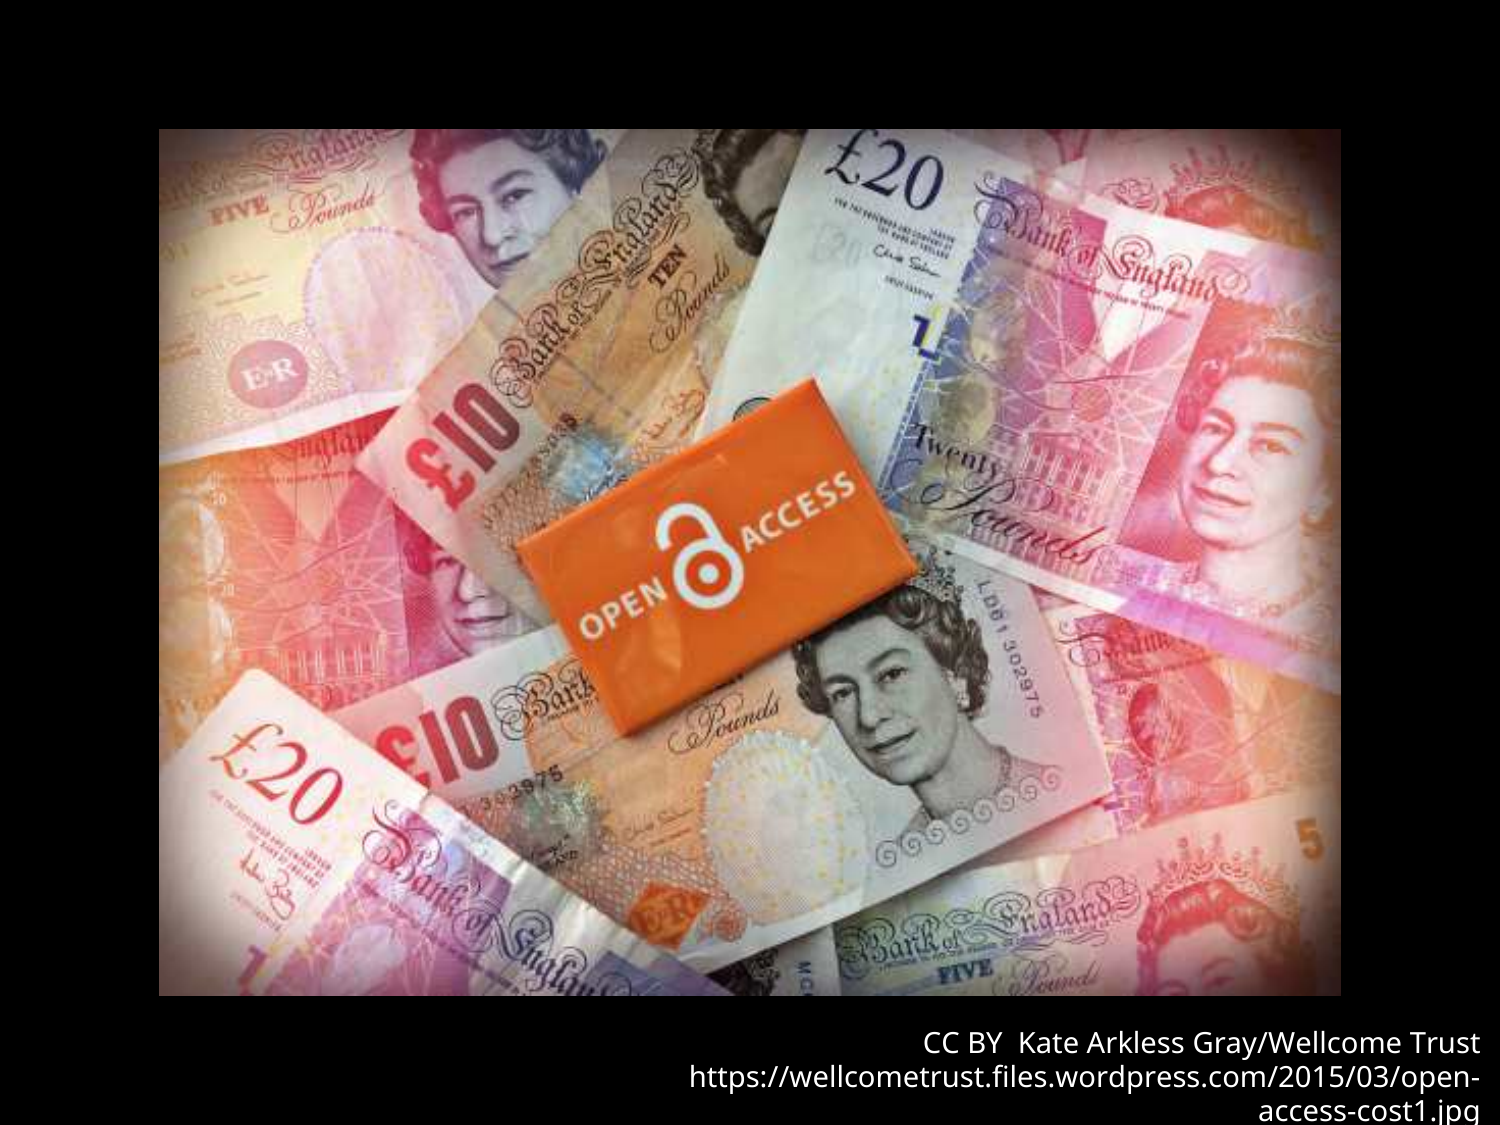

CC BY Kate Arkless Gray/Wellcome Trust
https://wellcometrust.files.wordpress.com/2015/03/open-access-cost1.jpg